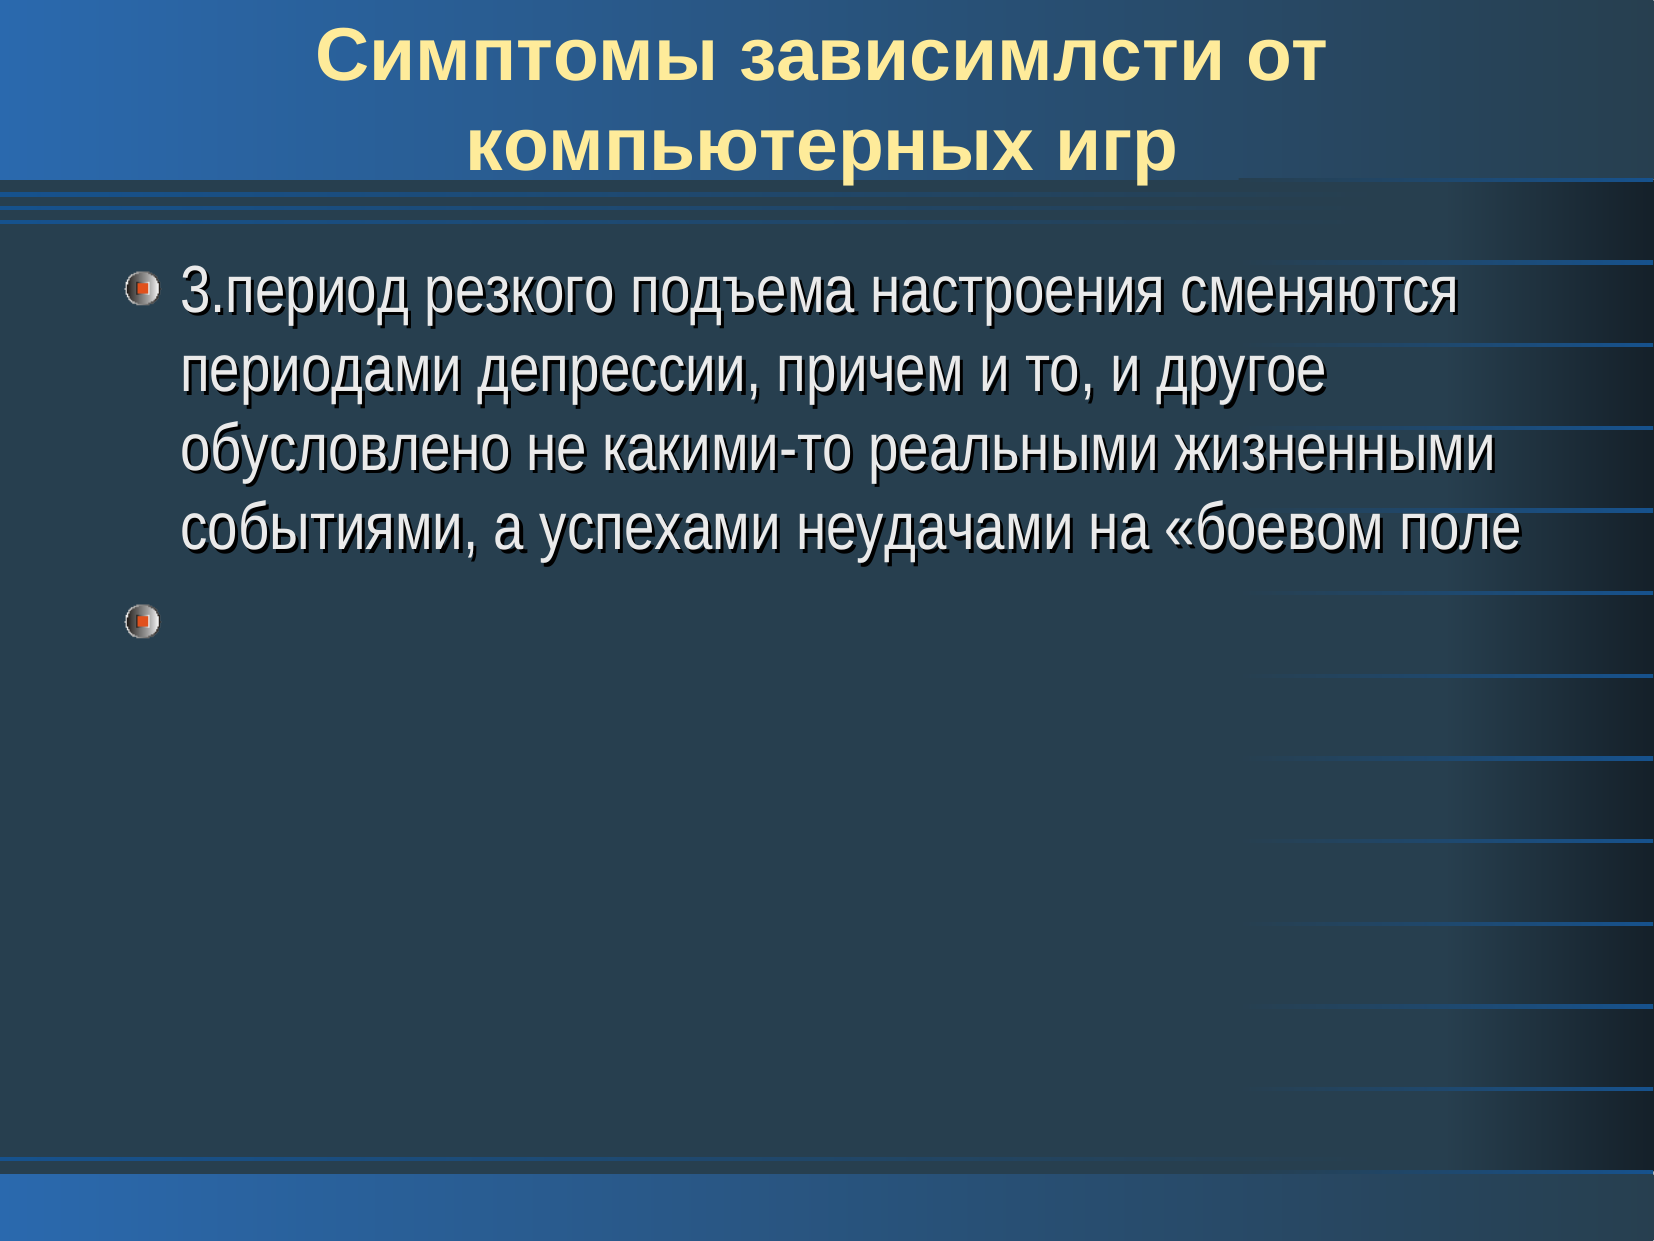

# Симптомы зависимлсти от компьютерных игр
3.период резкого подъема настроения сменяются периодами депрессии, причем и то, и другое обусловлено не какими-то реальными жизненными событиями, а успехами неудачами на «боевом поле